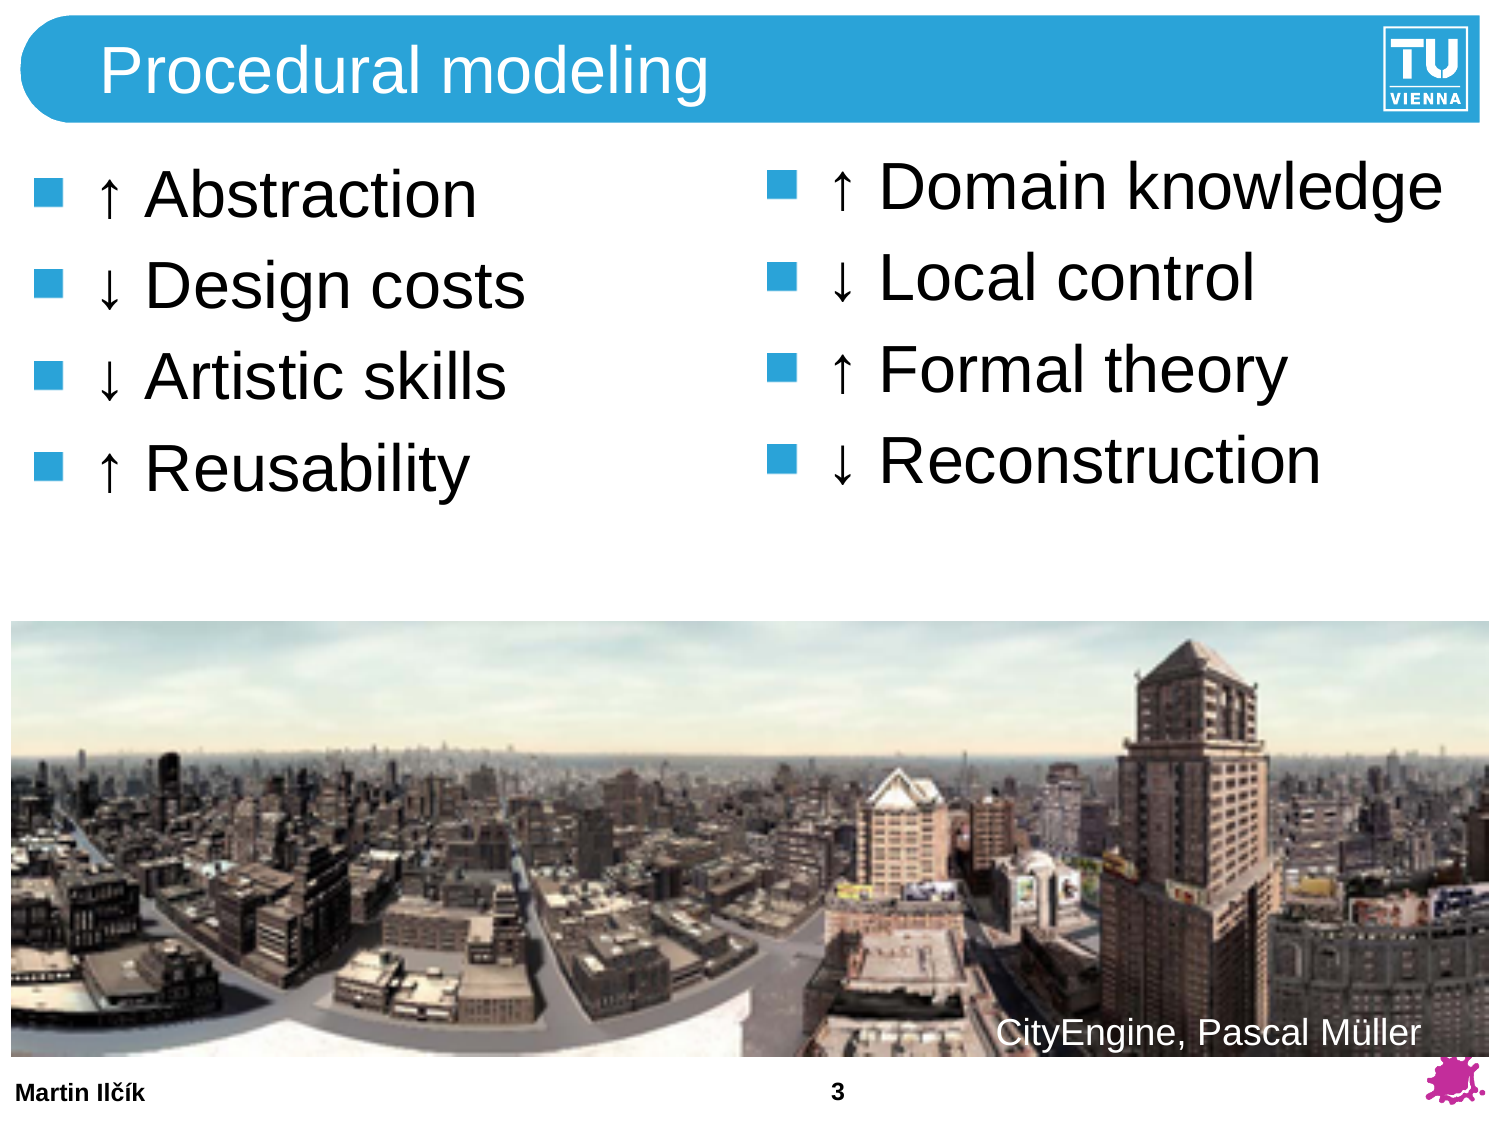

# Procedural modeling
↑ Abstraction
↓ Design costs
↓ Artistic skills
↑ Reusability
↑ Domain knowledge
↓ Local control
↑ Formal theory
↓ Reconstruction
CityEngine, Pascal Müller
Martin Ilčík